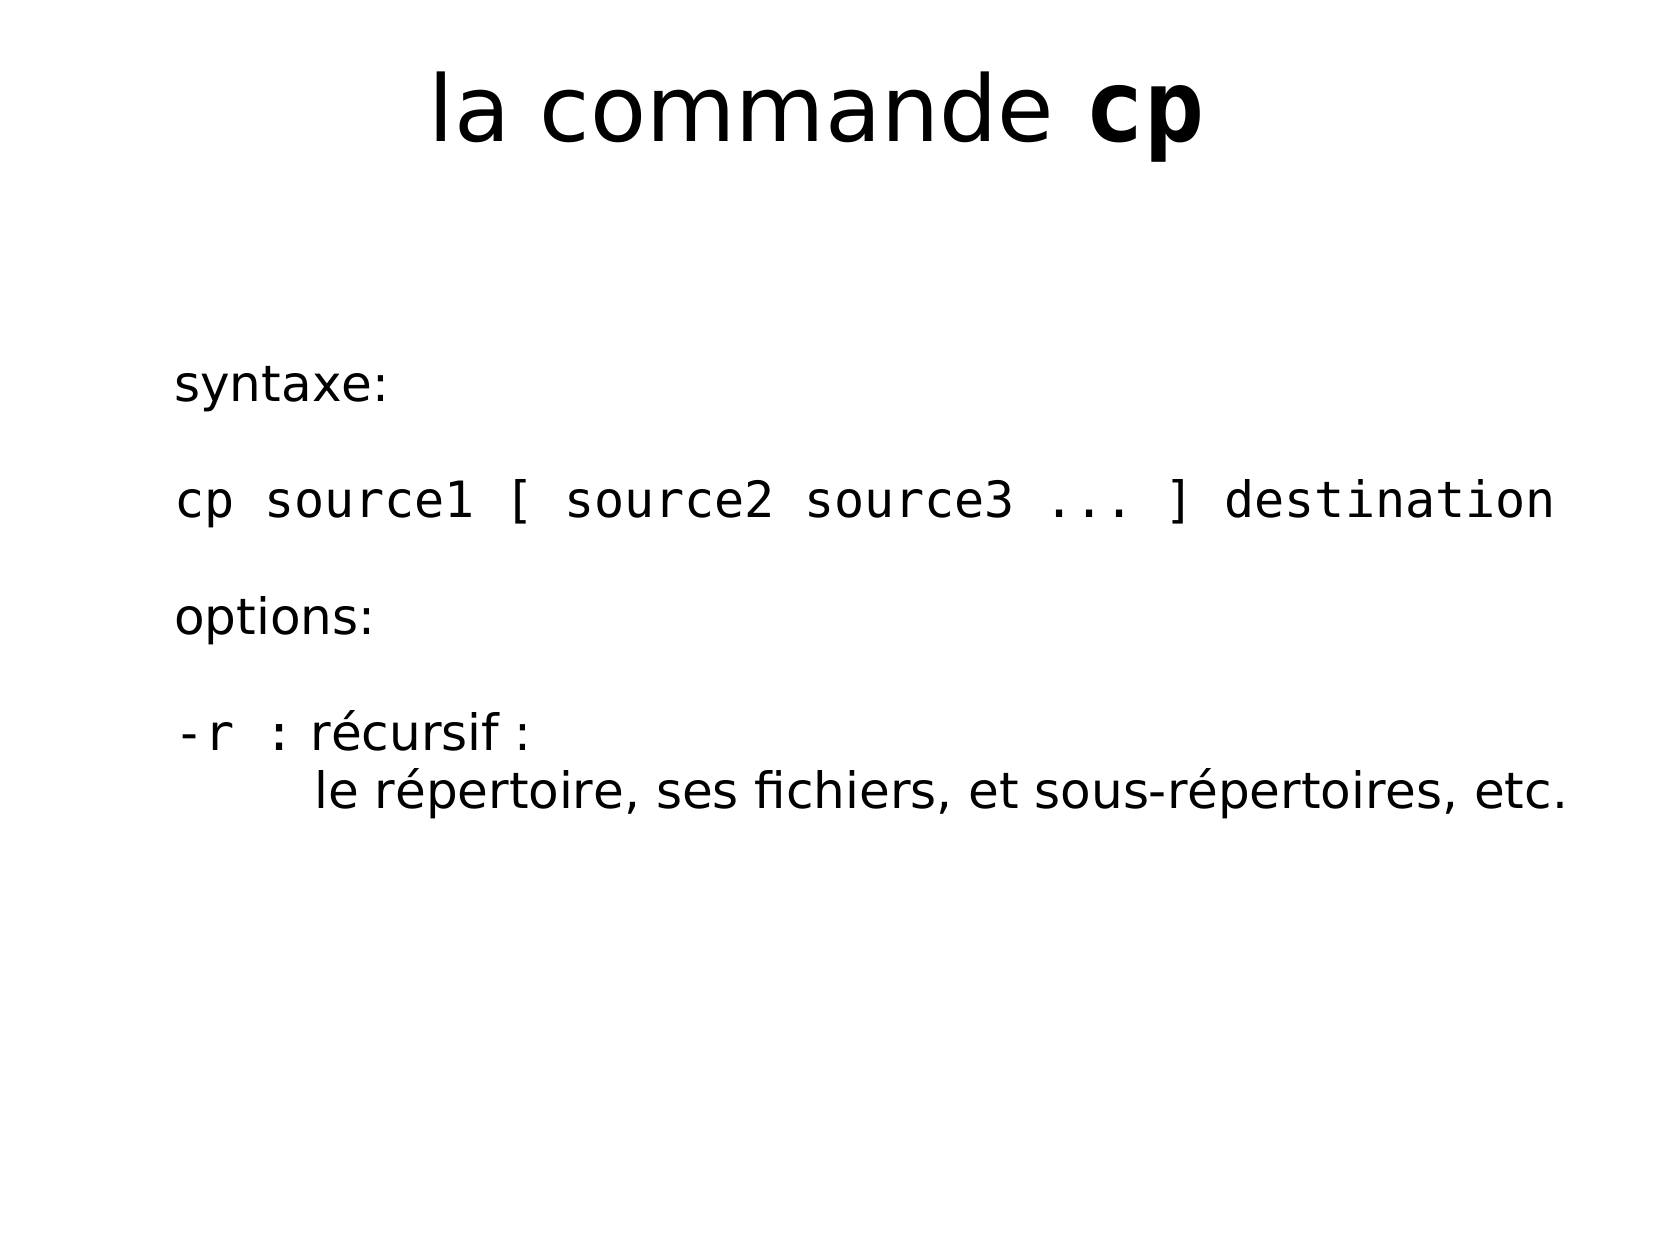

# la commande cp
syntaxe:
cp source1 [ source2 source3 ... ] destination
options:
-r : récursif :
le répertoire, ses fichiers, et sous-répertoires, etc.